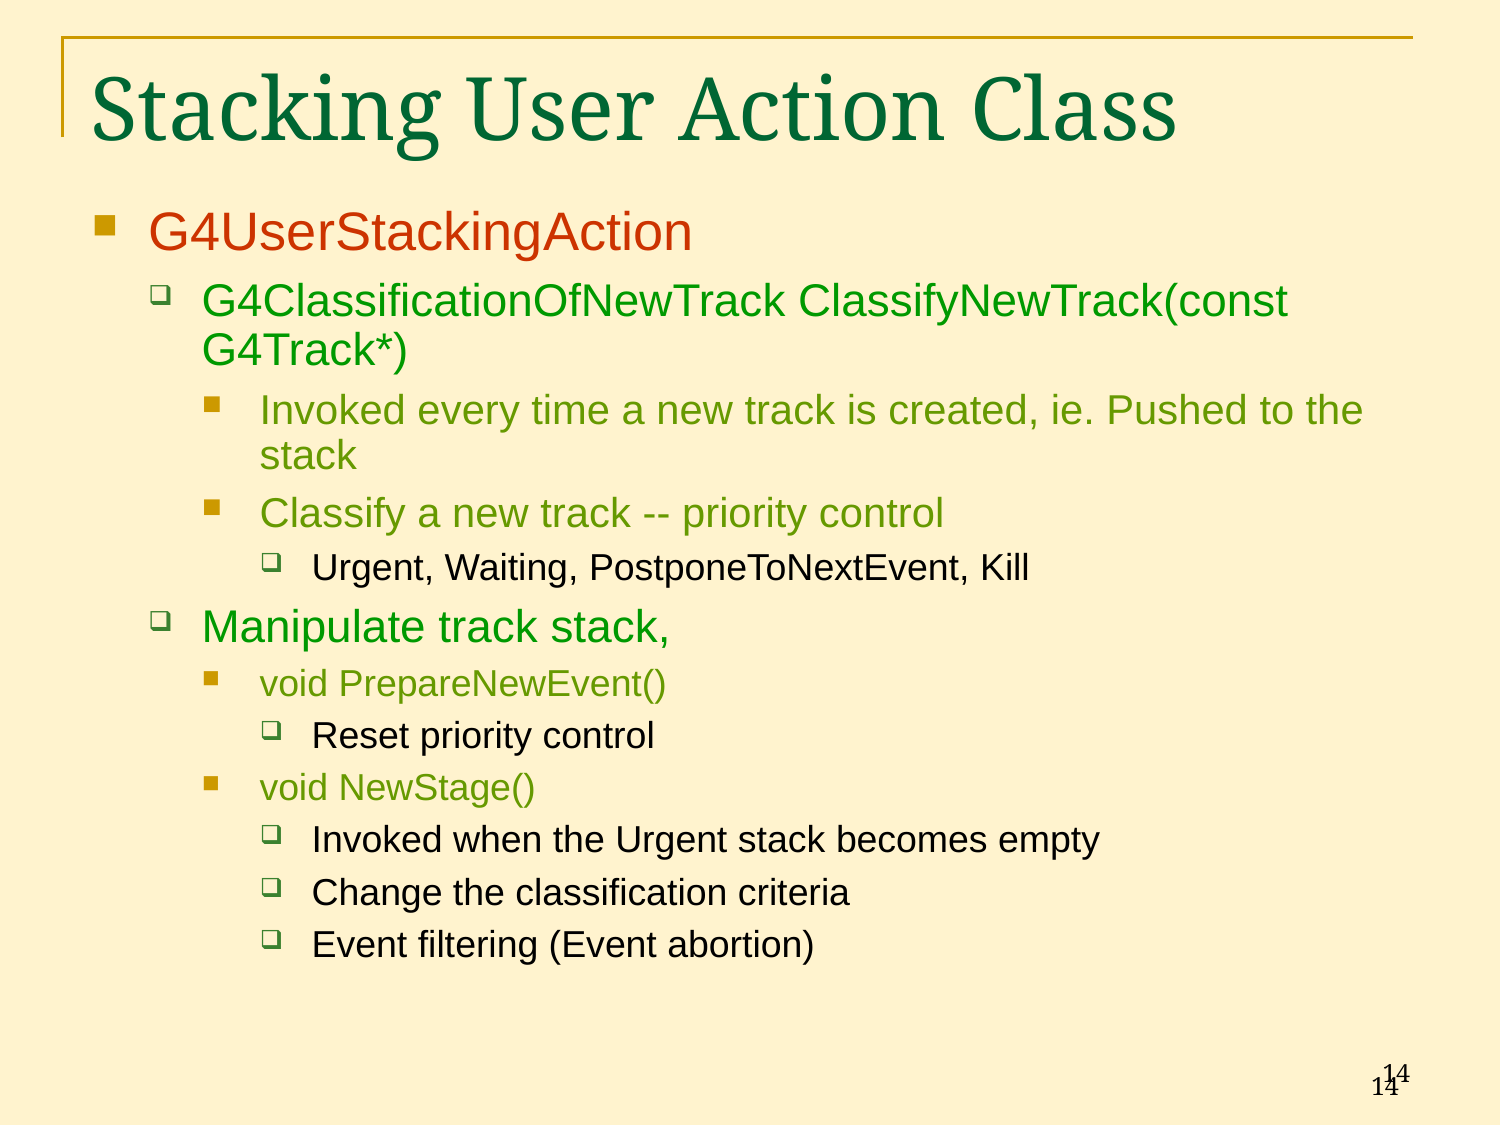

# Stacking User Action Class
G4UserStackingAction
G4ClassificationOfNewTrack ClassifyNewTrack(const G4Track*)
Invoked every time a new track is created, ie. Pushed to the stack
Classify a new track -- priority control
Urgent, Waiting, PostponeToNextEvent, Kill
Manipulate track stack,
void PrepareNewEvent()
Reset priority control
void NewStage()
Invoked when the Urgent stack becomes empty
Change the classification criteria
Event filtering (Event abortion)